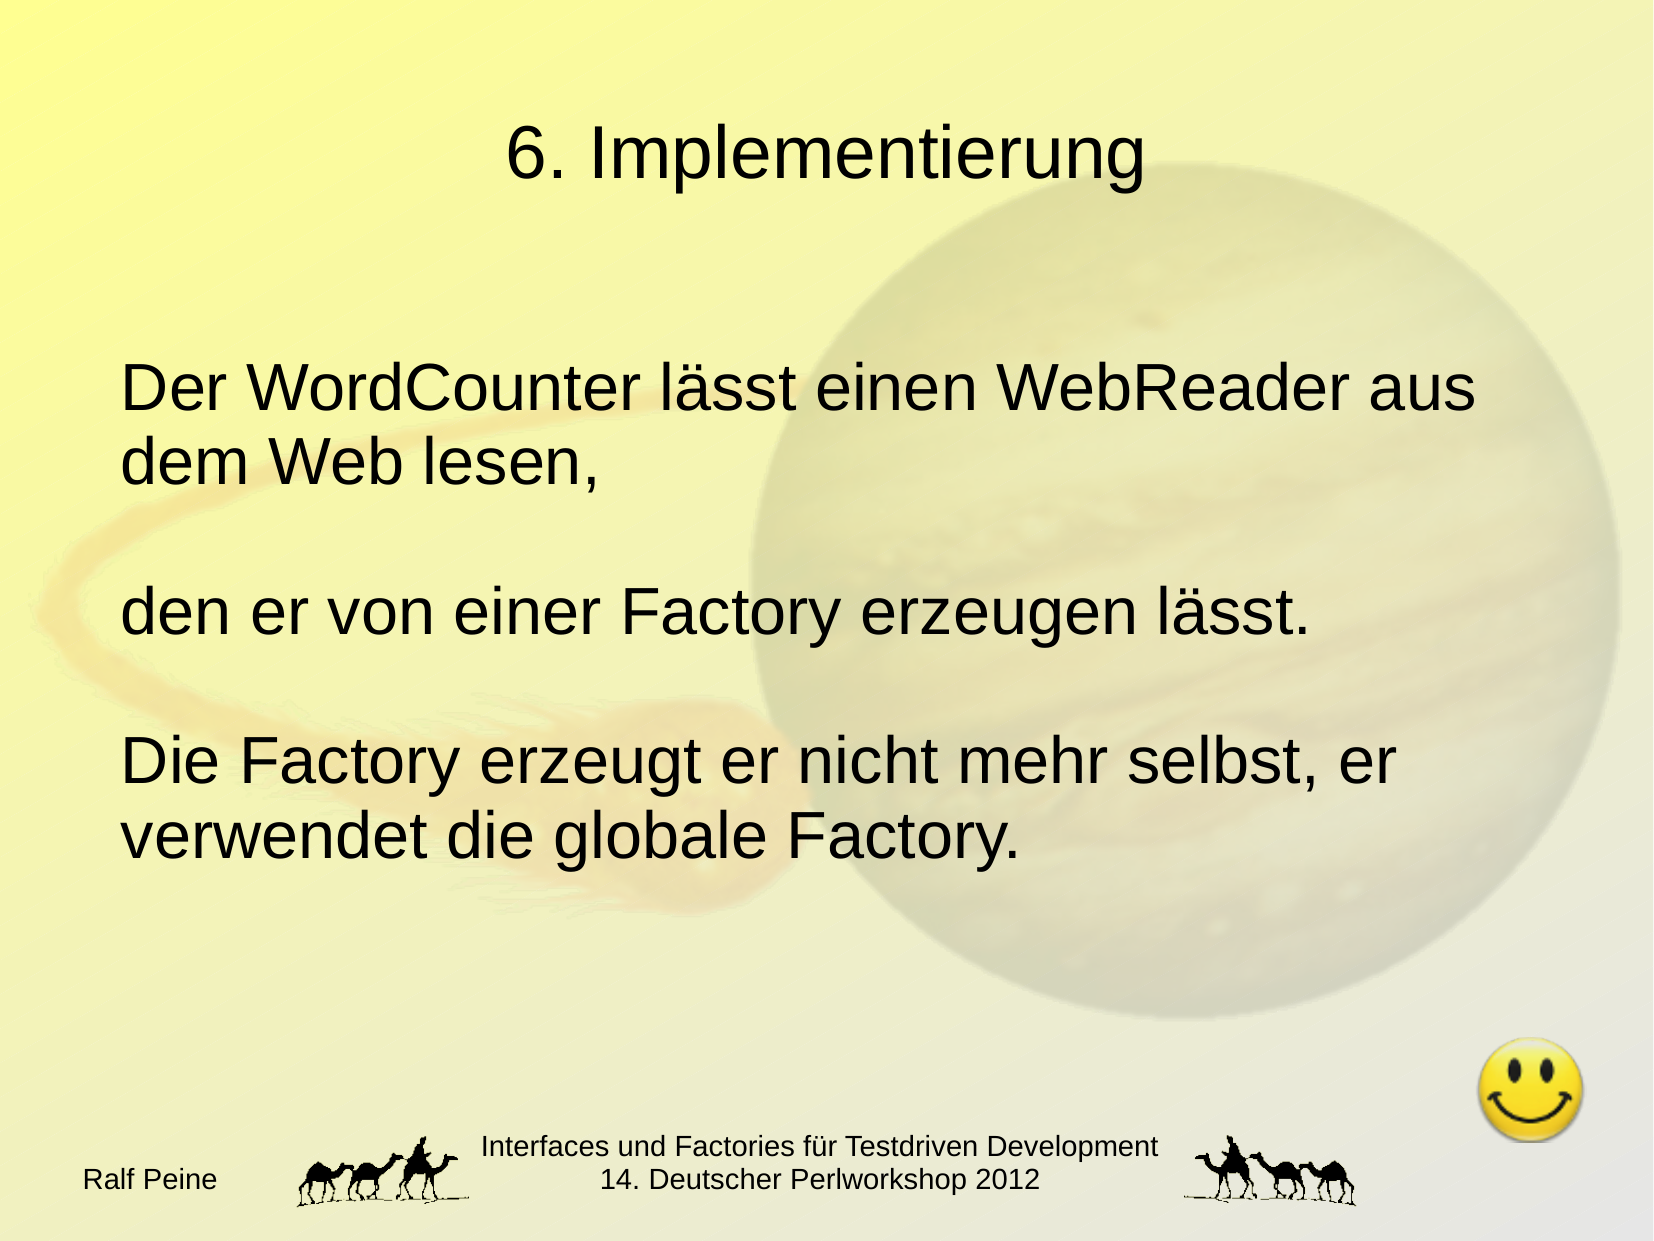

# 6. Implementierung
Der WordCounter lässt einen WebReader aus dem Web lesen,
den er von einer Factory erzeugen lässt.
Die Factory erzeugt er nicht mehr selbst, er verwendet die globale Factory.